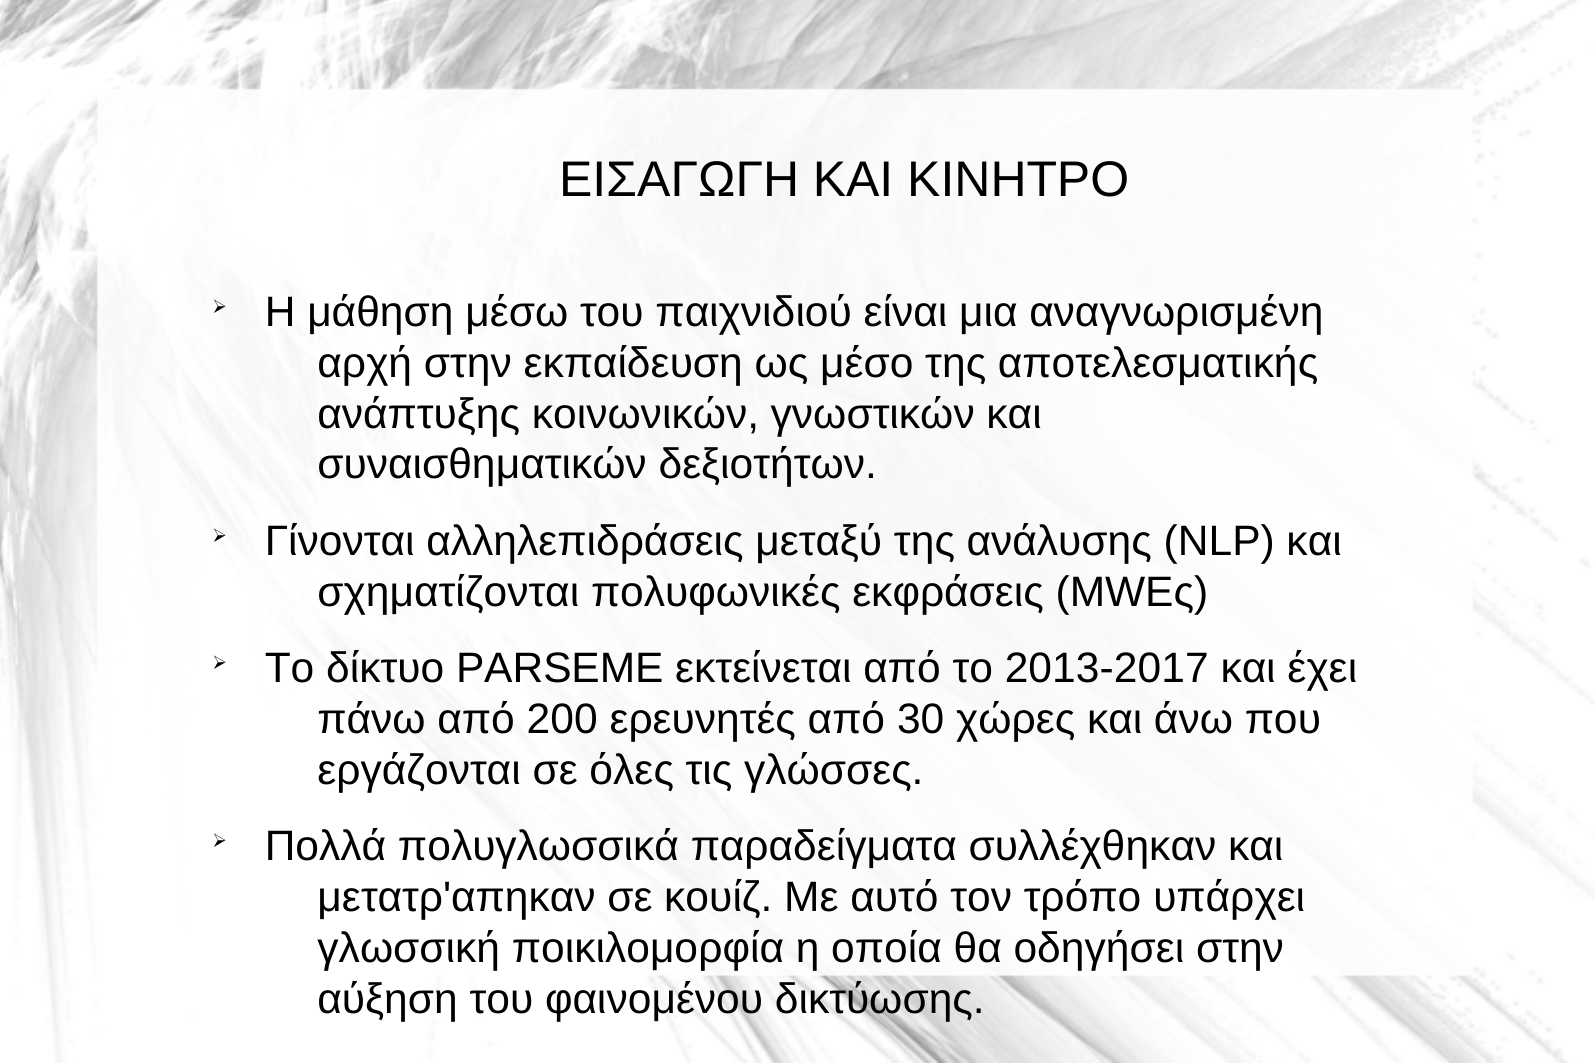

# ΕΙΣΑΓΩΓΗ ΚΑΙ ΚΙΝΗΤΡΟ
Η μάθηση μέσω του παιχνιδιού είναι μια αναγνωρισμένη αρχή στην εκπαίδευση ως μέσο της αποτελεσματικής ανάπτυξης κοινωνικών, γνωστικών και συναισθηματικών δεξιοτήτων.
Γίνονται αλληλεπιδράσεις μεταξύ της ανάλυσης (NLP) και σχηματίζονται πολυφωνικές εκφράσεις (ΜWEς)
Το δίκτυο PARSEME εκτείνεται από το 2013-2017 και έχει πάνω από 200 ερευνητές από 30 χώρες και άνω που εργάζονται σε όλες τις γλώσσες.
Πολλά πολυγλωσσικά παραδείγματα συλλέχθηκαν και μετατρ'απηκαν σε κουίζ. Με αυτό τον τρόπο υπάρχει γλωσσική ποικιλομορφία η οποία θα οδηγήσει στην αύξηση του φαινομένου δικτύωσης.